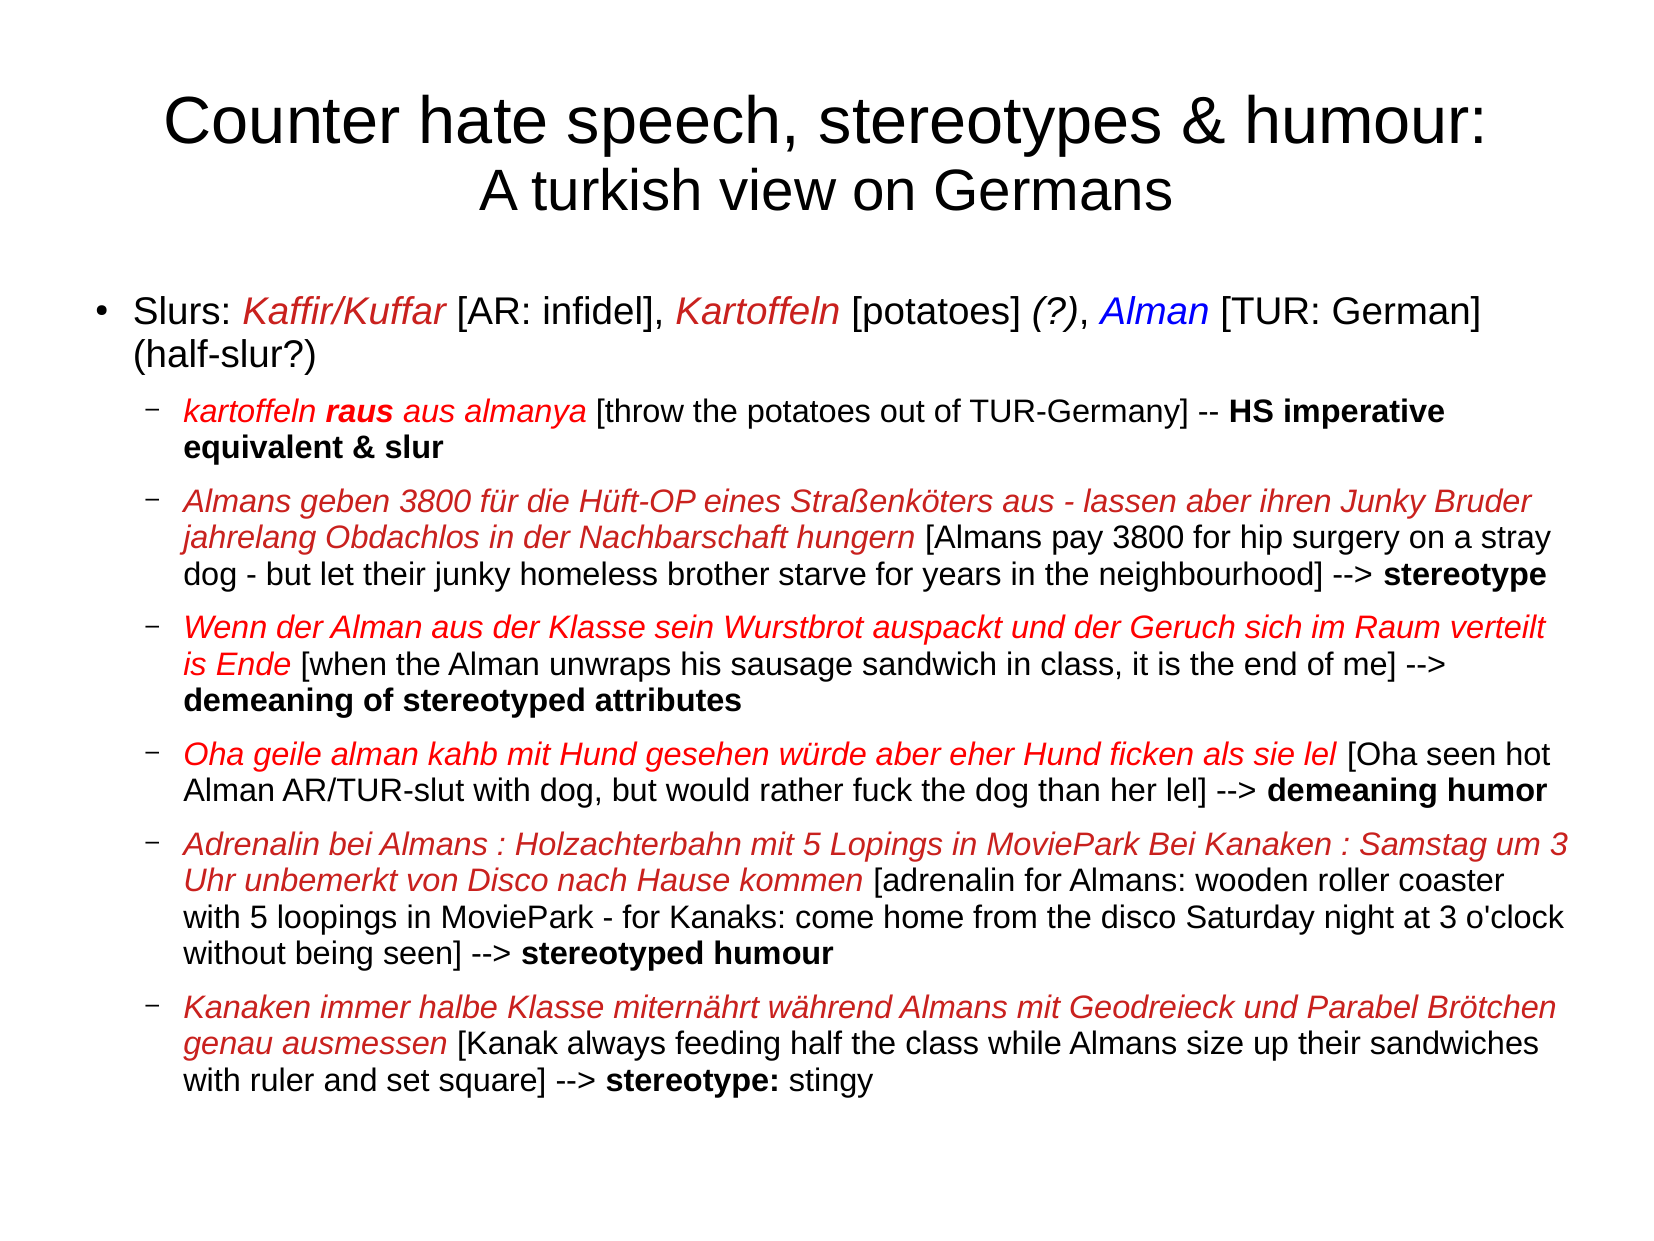

# Counter hate speech, stereotypes & humour: A turkish view on Germans
Slurs: Kaffir/Kuffar [AR: infidel], Kartoffeln [potatoes] (?), Alman [TUR: German] (half-slur?)
kartoffeln raus aus almanya [throw the potatoes out of TUR-Germany] -- HS imperative equivalent & slur
Almans geben 3800 für die Hüft-OP eines Straßenköters aus - lassen aber ihren Junky Bruder jahrelang Obdachlos in der Nachbarschaft hungern [Almans pay 3800 for hip surgery on a stray dog - but let their junky homeless brother starve for years in the neighbourhood] --> stereotype
Wenn der Alman aus der Klasse sein Wurstbrot auspackt und der Geruch sich im Raum verteilt is Ende [when the Alman unwraps his sausage sandwich in class, it is the end of me] --> demeaning of stereotyped attributes
Oha geile alman kahb mit Hund gesehen würde aber eher Hund ficken als sie lel [Oha seen hot Alman AR/TUR-slut with dog, but would rather fuck the dog than her lel] --> demeaning humor
Adrenalin bei Almans : Holzachterbahn mit 5 Lopings in MoviePark Bei Kanaken : Samstag um 3 Uhr unbemerkt von Disco nach Hause kommen [adrenalin for Almans: wooden roller coaster with 5 loopings in MoviePark - for Kanaks: come home from the disco Saturday night at 3 o'clock without being seen] --> stereotyped humour
Kanaken immer halbe Klasse miternährt während Almans mit Geodreieck und Parabel Brötchen genau ausmessen [Kanak always feeding half the class while Almans size up their sandwiches with ruler and set square] --> stereotype: stingy